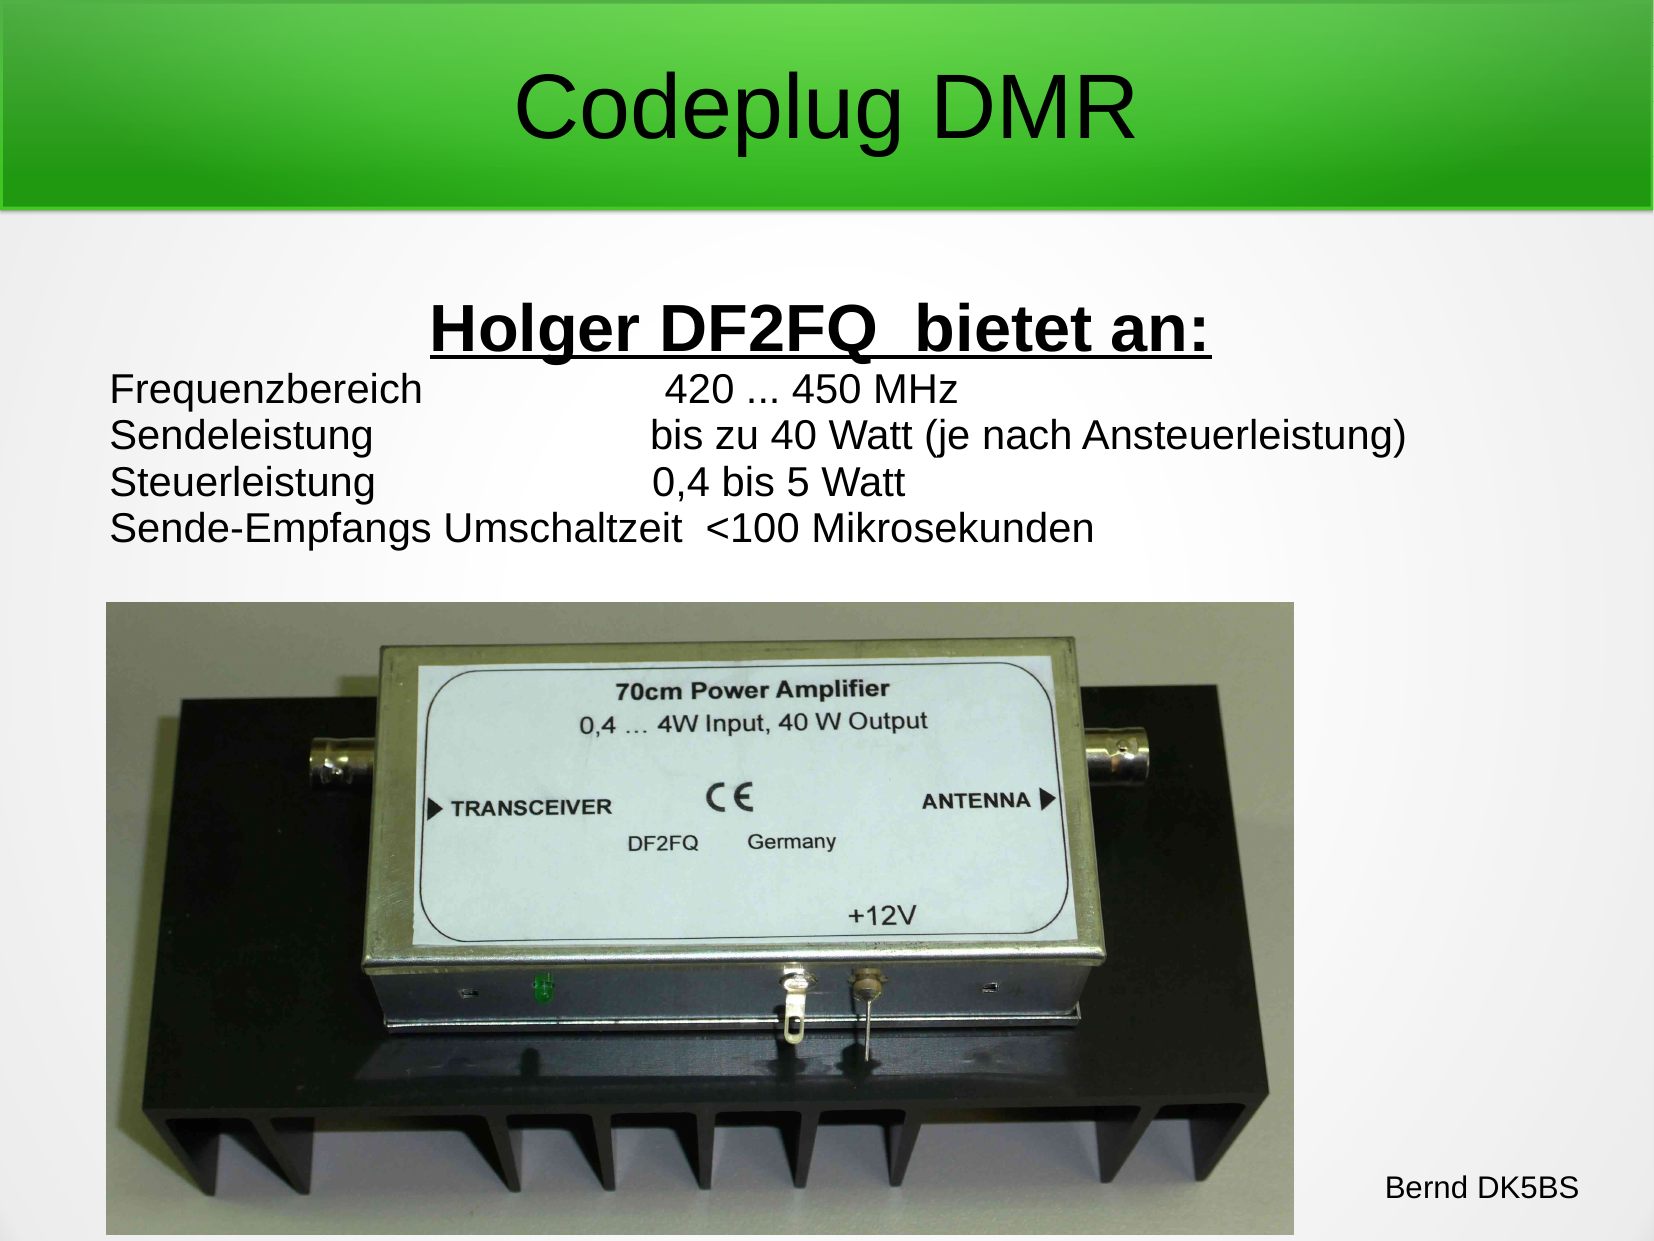

# Codeplug DMR
Holger DF2FQ bietet an:
Frequenzbereich 420 ... 450 MHz
Sendeleistung bis zu 40 Watt (je nach Ansteuerleistung)
Steuerleistung 0,4 bis 5 Watt
Sende-Empfangs Umschaltzeit <100 Mikrosekunden
Bernd DK5BS